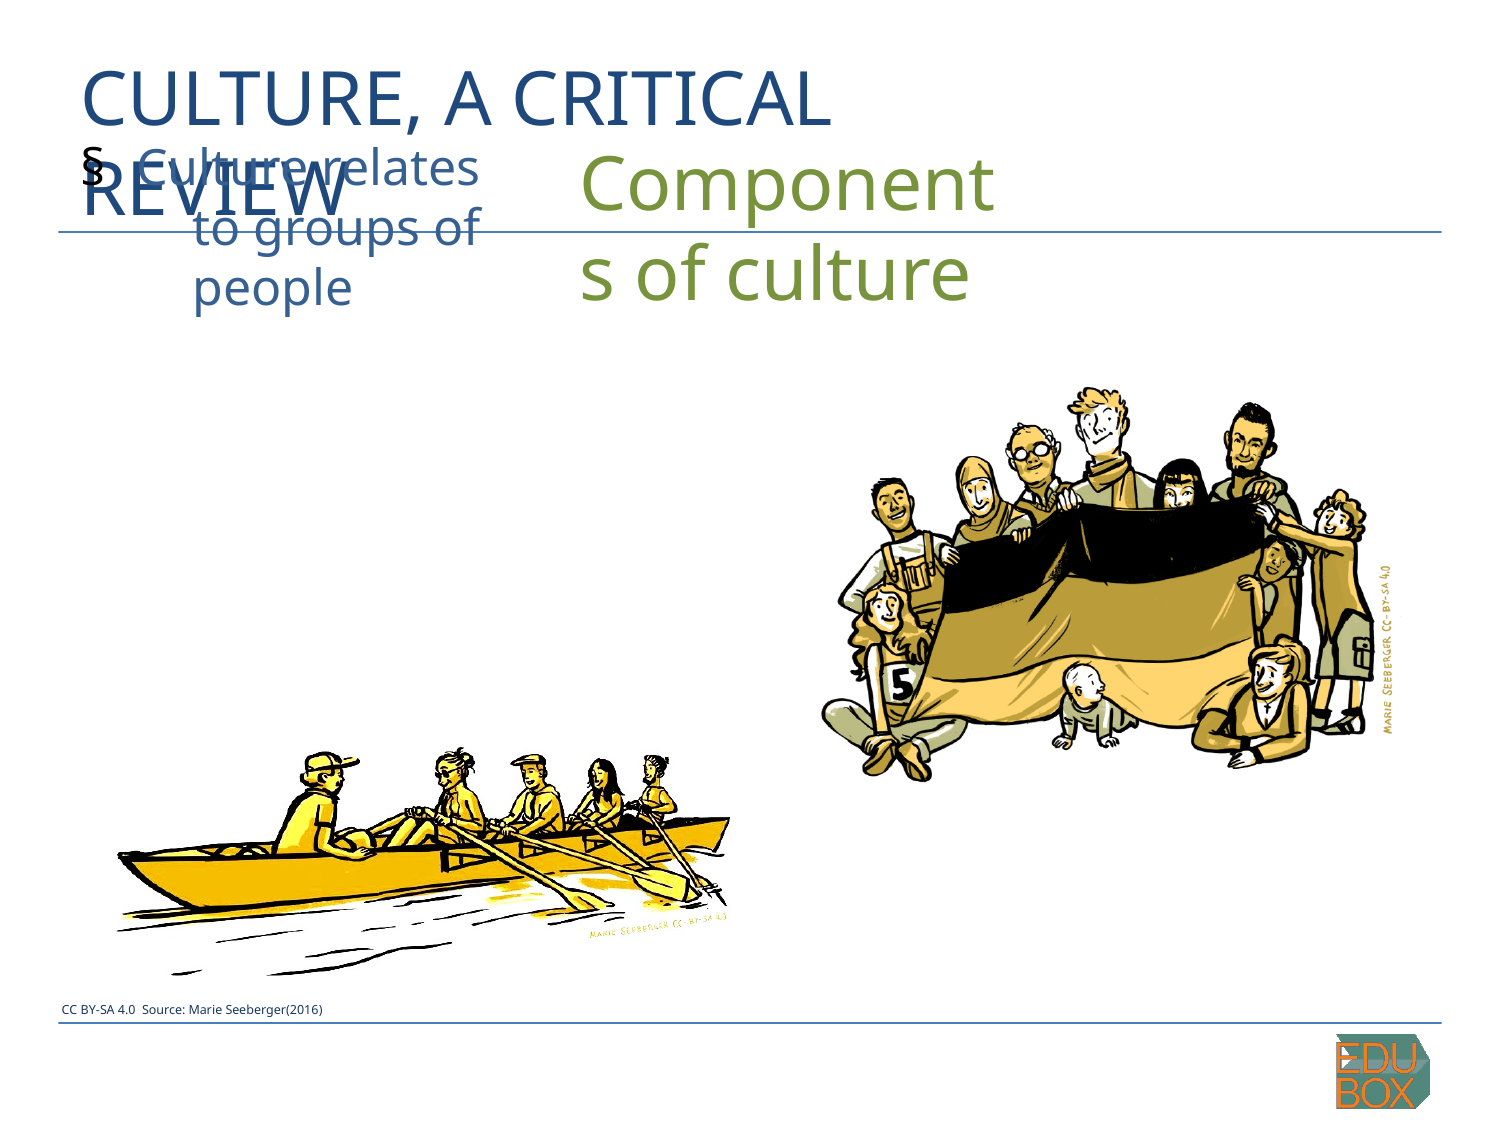

# CULTURE, A CRITICAL REVIEW
Culture relates to groups of people
Components of culture
CC BY-SA 4.0 Source: Marie Seeberger(2016)